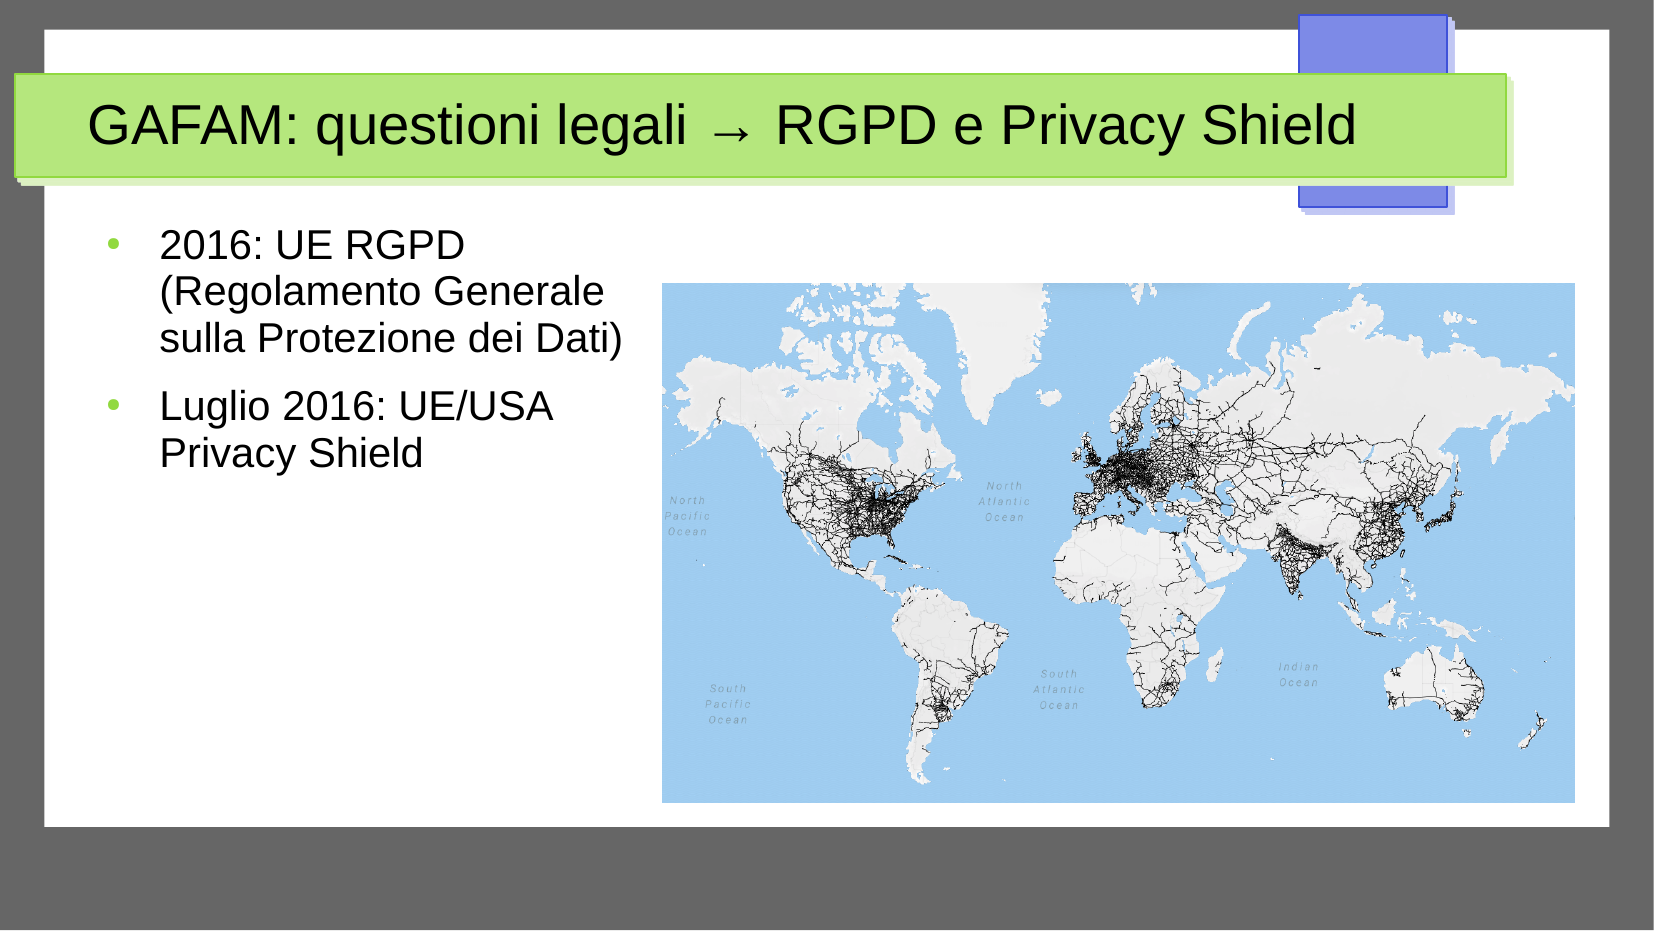

# GAFAM: questioni legali → RGPD e Privacy Shield
2016: UE RGPD (Regolamento Generale sulla Protezione dei Dati)
Luglio 2016: UE/USA Privacy Shield